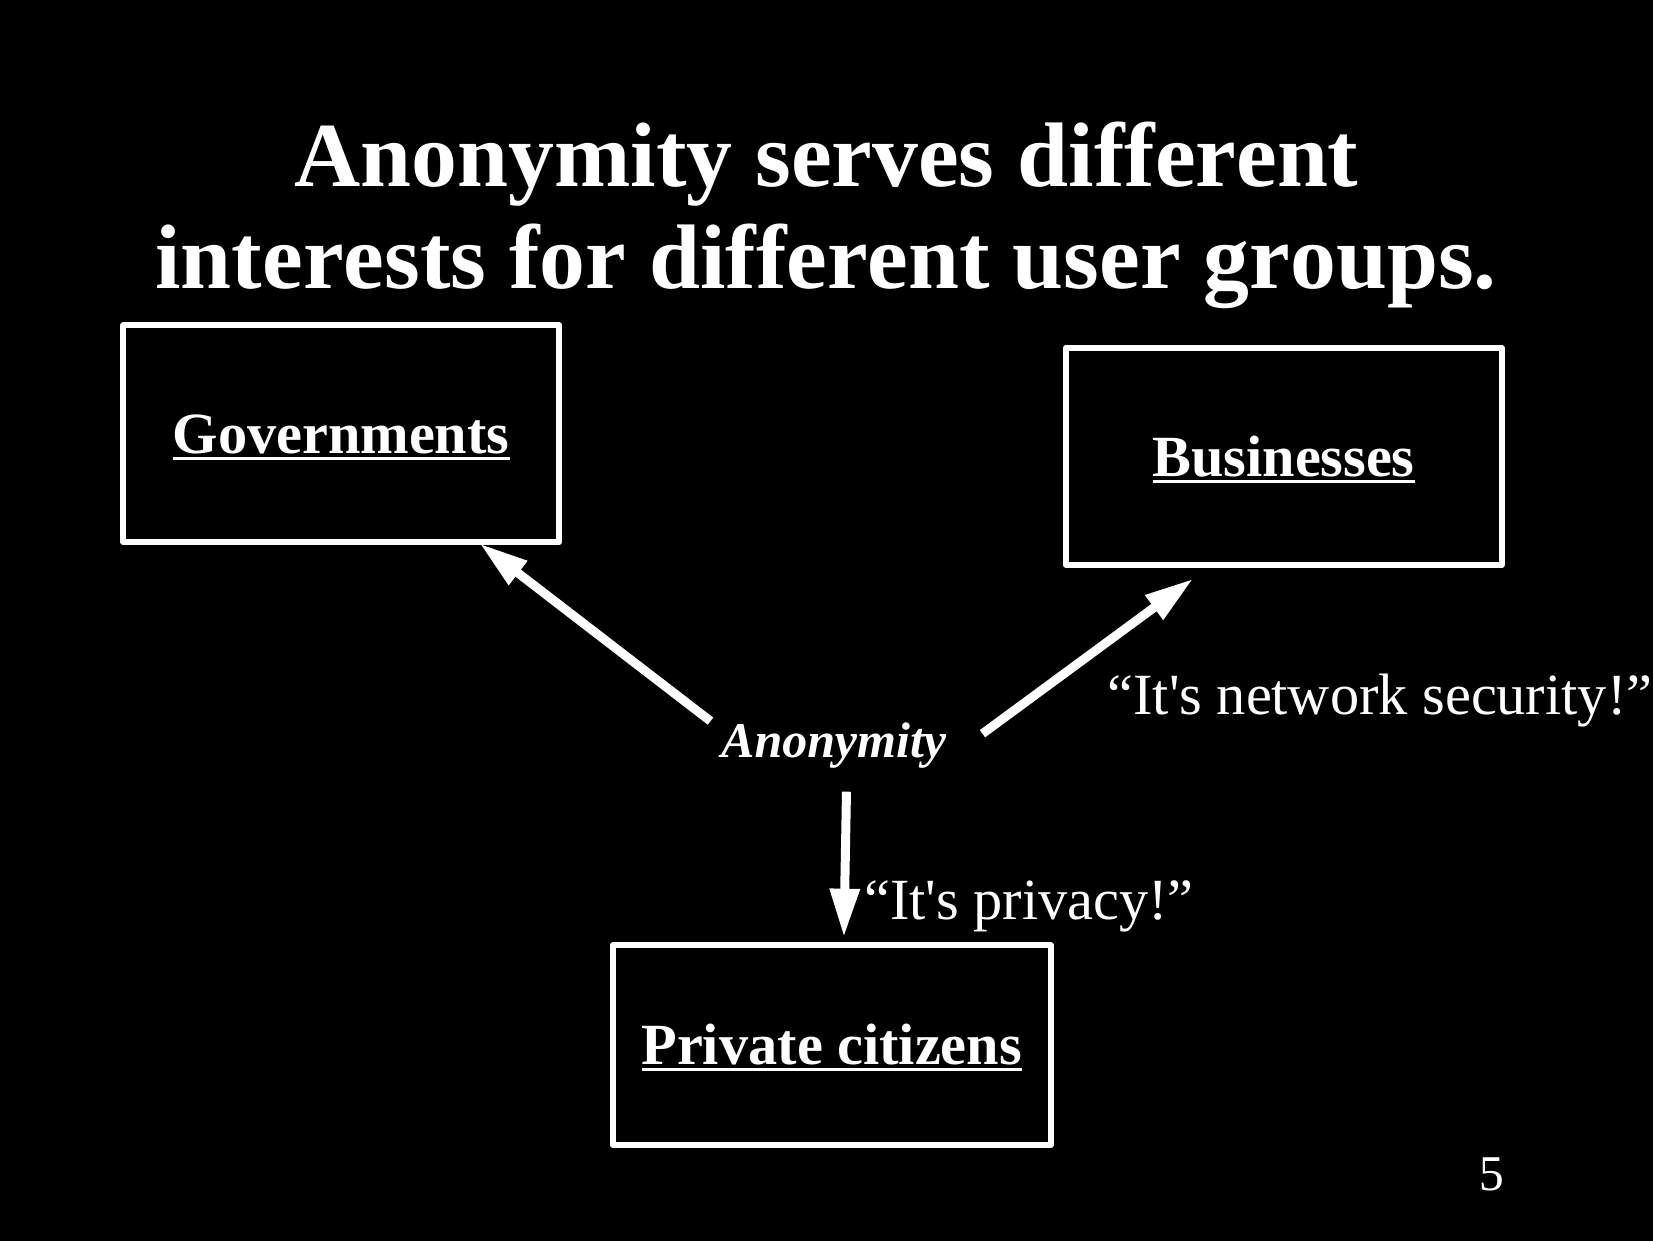

# Anonymity serves different interests for different user groups.
Governments
Businesses
“It's network security!”
Anonymity
“It's privacy!”
Private citizens